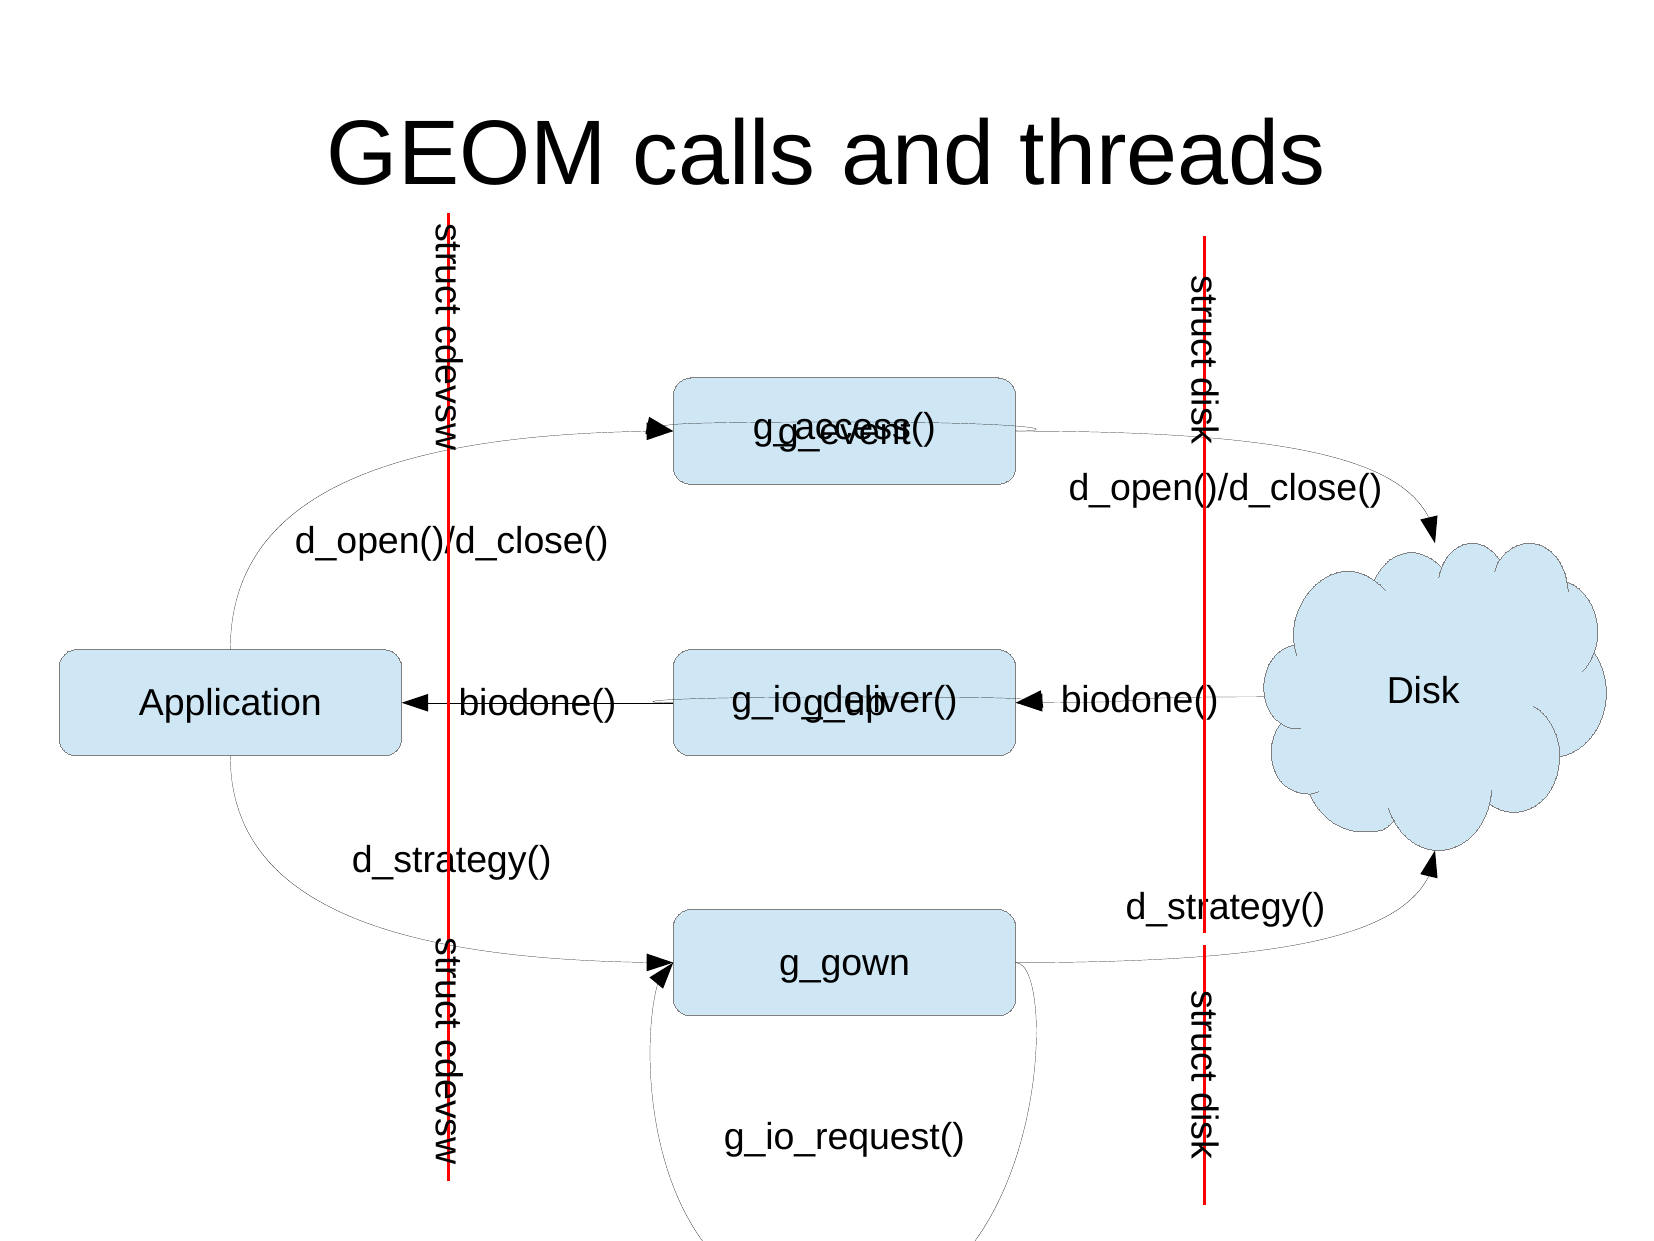

# GEOM calls and threads
struct cdevsw
struct disk
g_event
Disk
Application
g_up
g_gown
struct cdevsw
struct disk